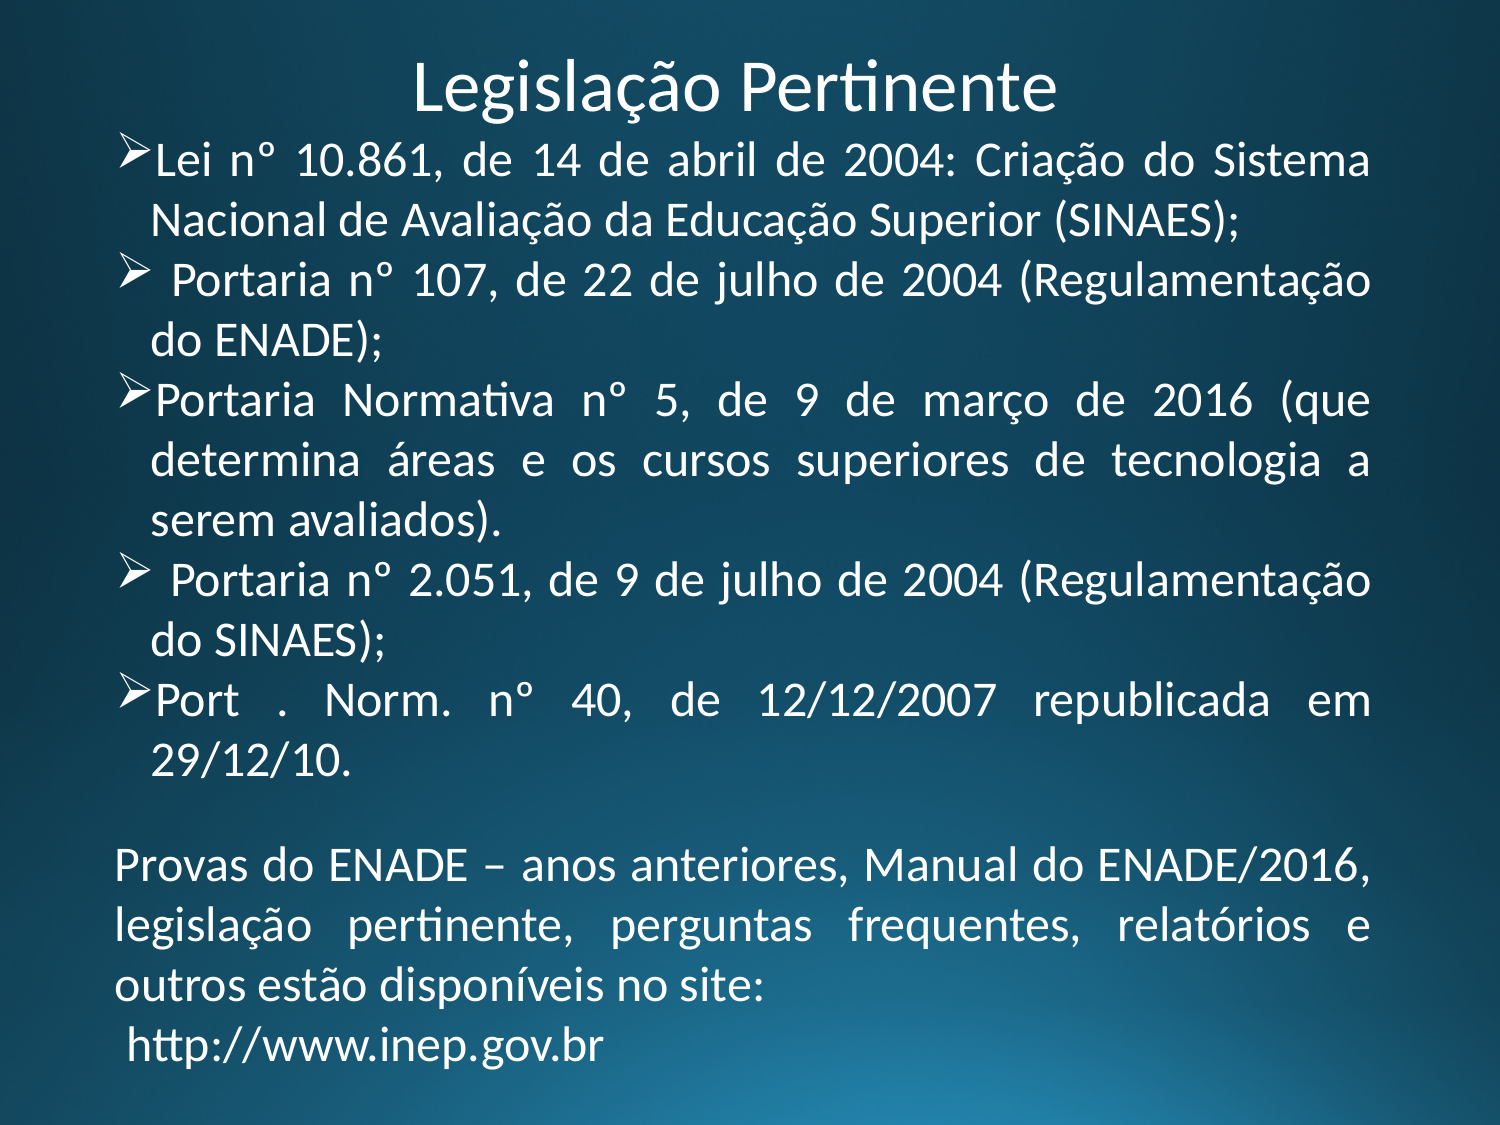

Legislação Pertinente
Lei nº 10.861, de 14 de abril de 2004: Criação do Sistema Nacional de Avaliação da Educação Superior (SINAES);
 Portaria nº 107, de 22 de julho de 2004 (Regulamentação do ENADE);
Portaria Normativa nº 5, de 9 de março de 2016 (que determina áreas e os cursos superiores de tecnologia a serem avaliados).
 Portaria nº 2.051, de 9 de julho de 2004 (Regulamentação do SINAES);
Port . Norm. nº 40, de 12/12/2007 republicada em 29/12/10.
Provas do ENADE – anos anteriores, Manual do ENADE/2016, legislação pertinente, perguntas frequentes, relatórios e outros estão disponíveis no site:
 http://www.inep.gov.br